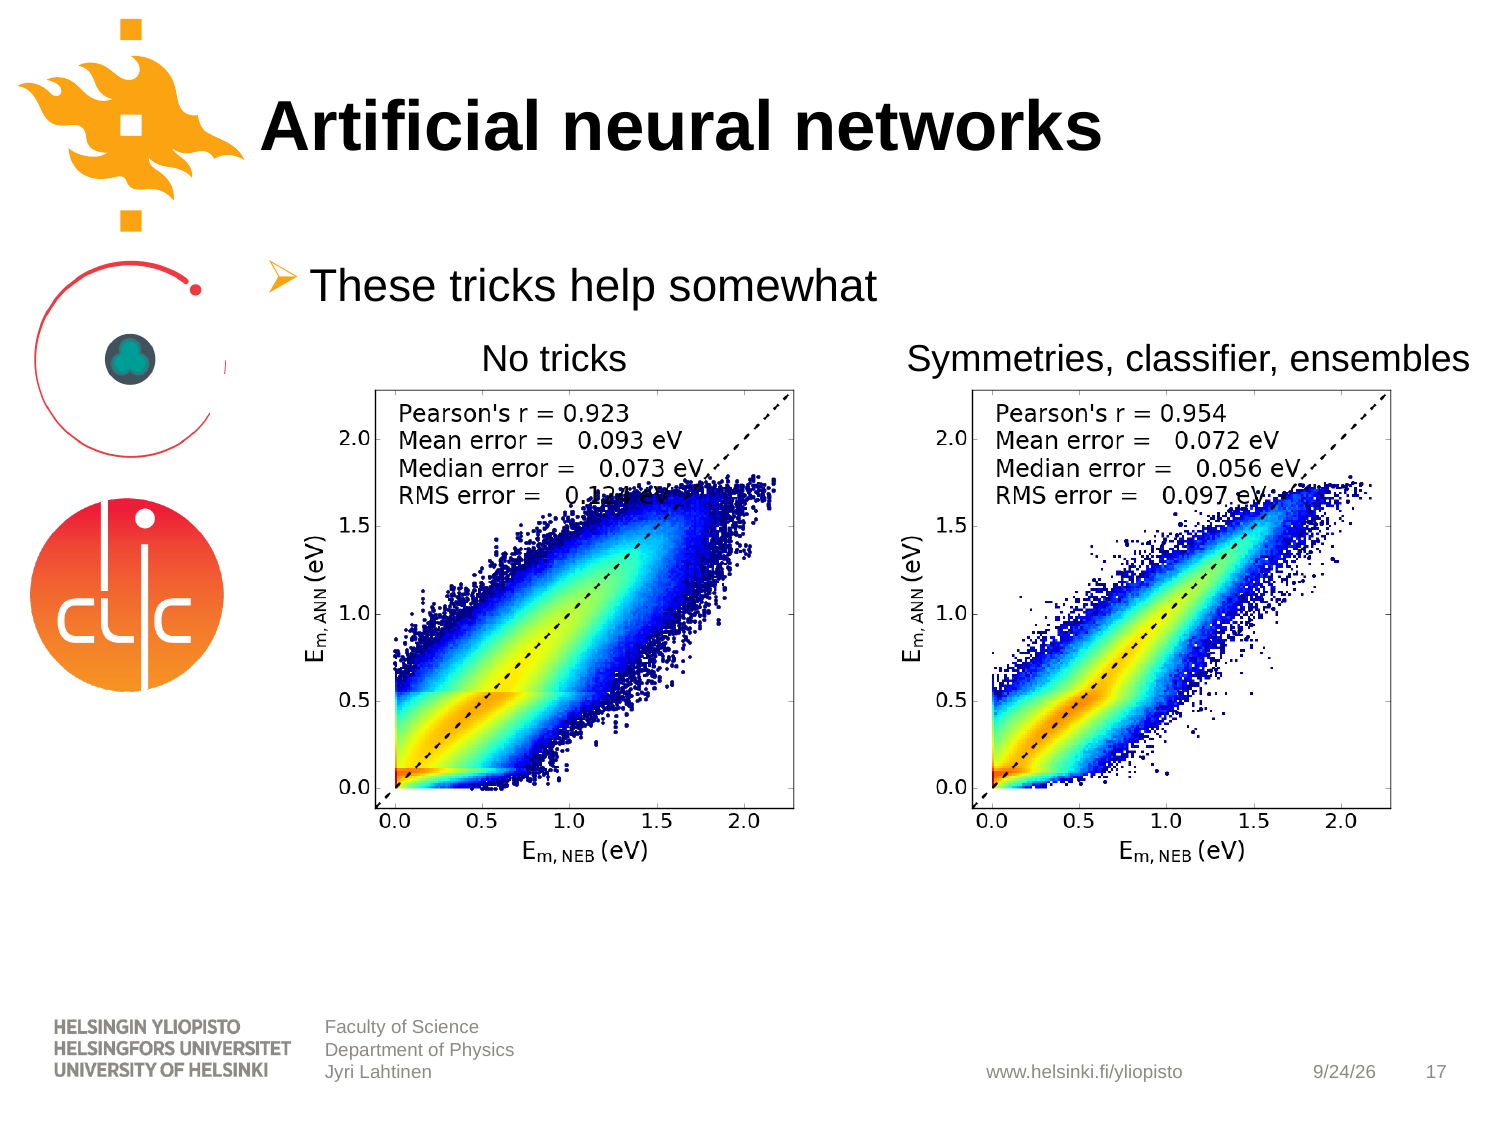

# Artificial neural networks
These tricks help somewhat
No tricks
Symmetries, classifier, ensembles
Faculty of Science
Department of Physics
Jyri Lahtinen